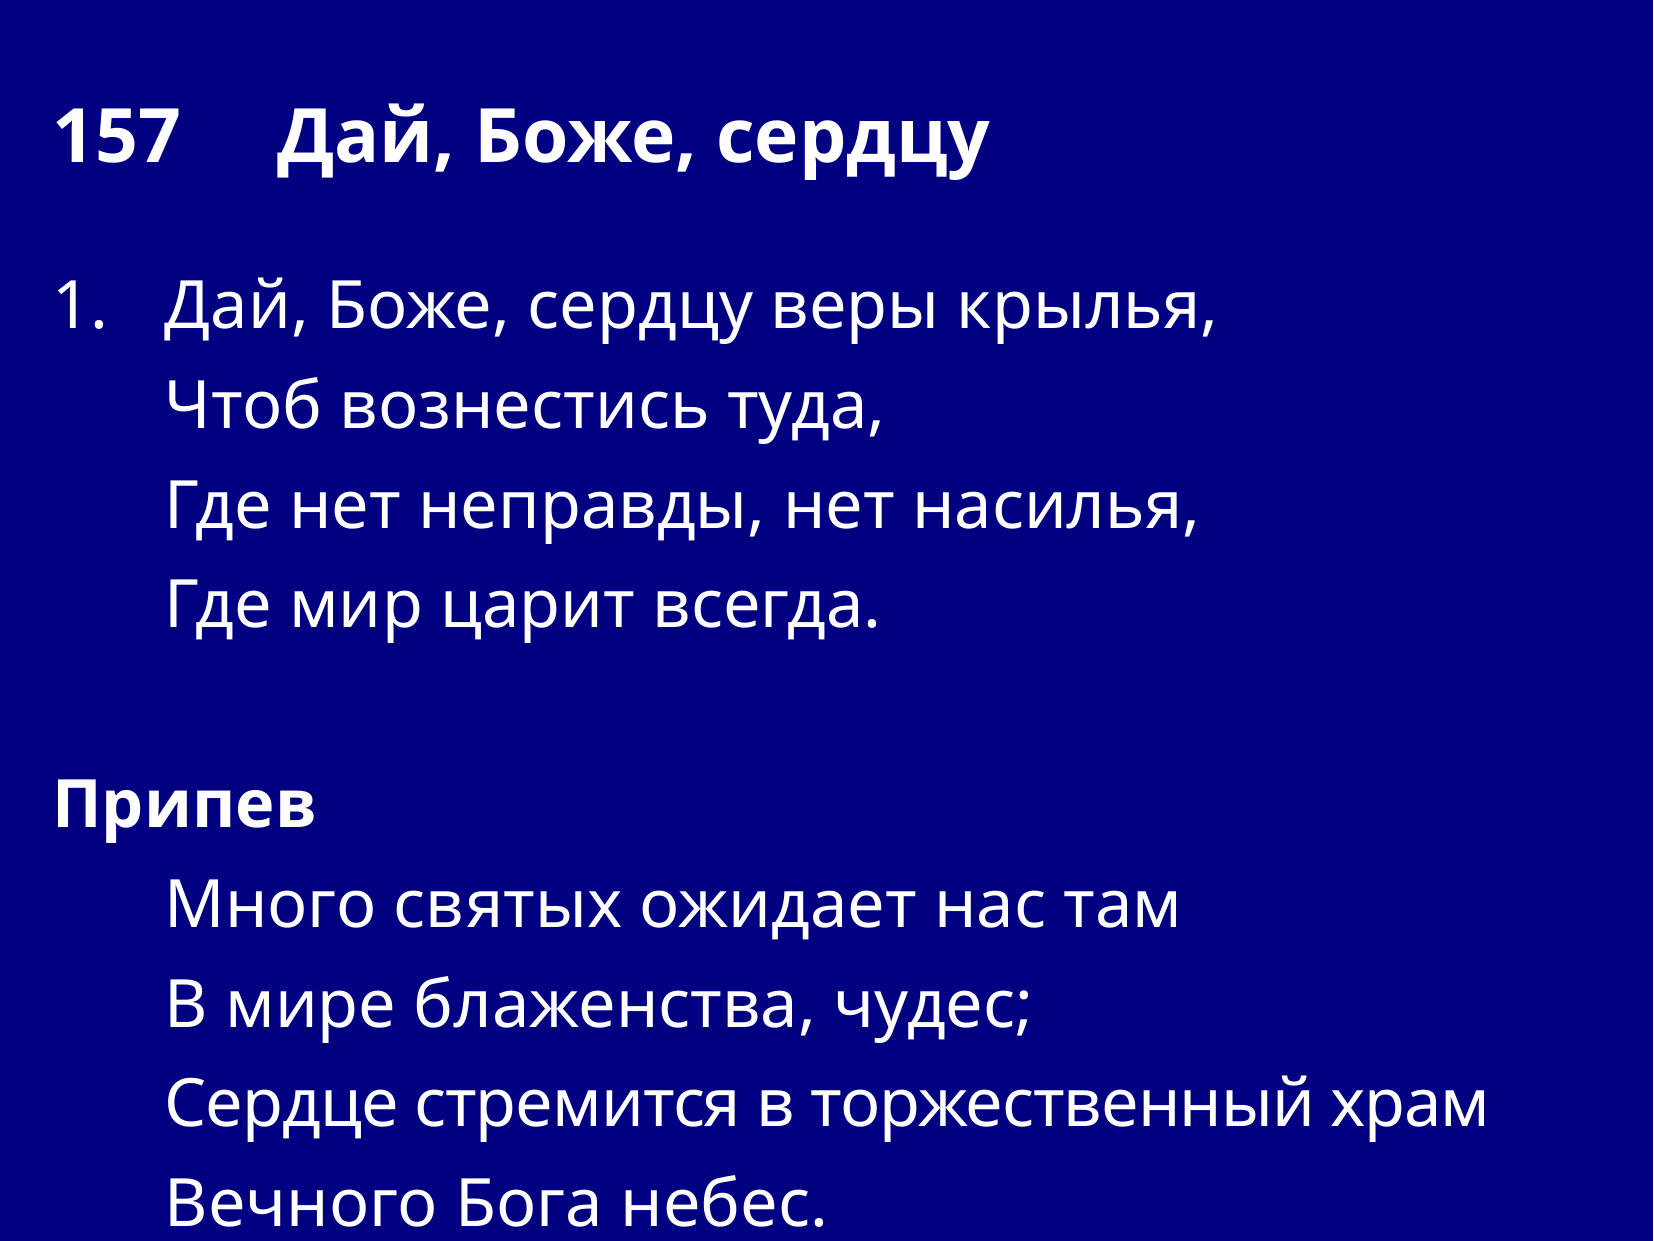

157	Дай, Боже, сердцу
1.	Дай, Боже, сердцу веры крылья,
	Чтоб вознестись туда,
	Где нет неправды, нет насилья,
	Где мир царит всегда.
Припев
	Много святых ожидает нас там
	В мире блаженства, чудес;
	Сердце стремится в торжественный храм
	Вечного Бога небес.